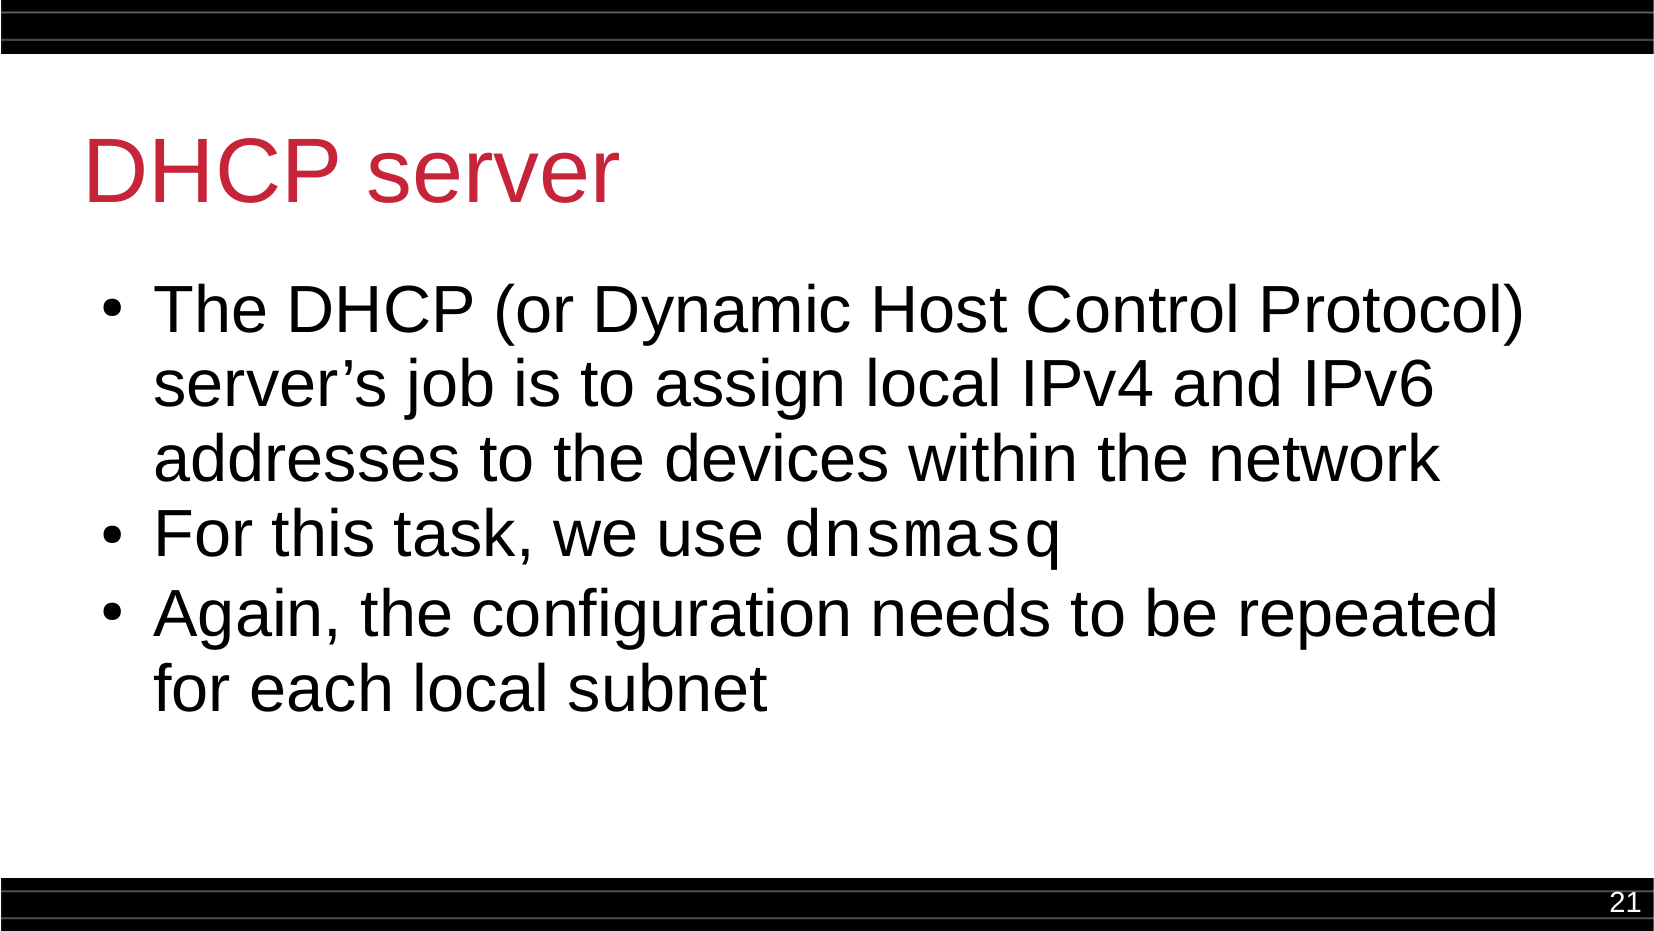

# DHCP server
The DHCP (or Dynamic Host Control Protocol) server’s job is to assign local IPv4 and IPv6 addresses to the devices within the network
For this task, we use dnsmasq
Again, the configuration needs to be repeated for each local subnet